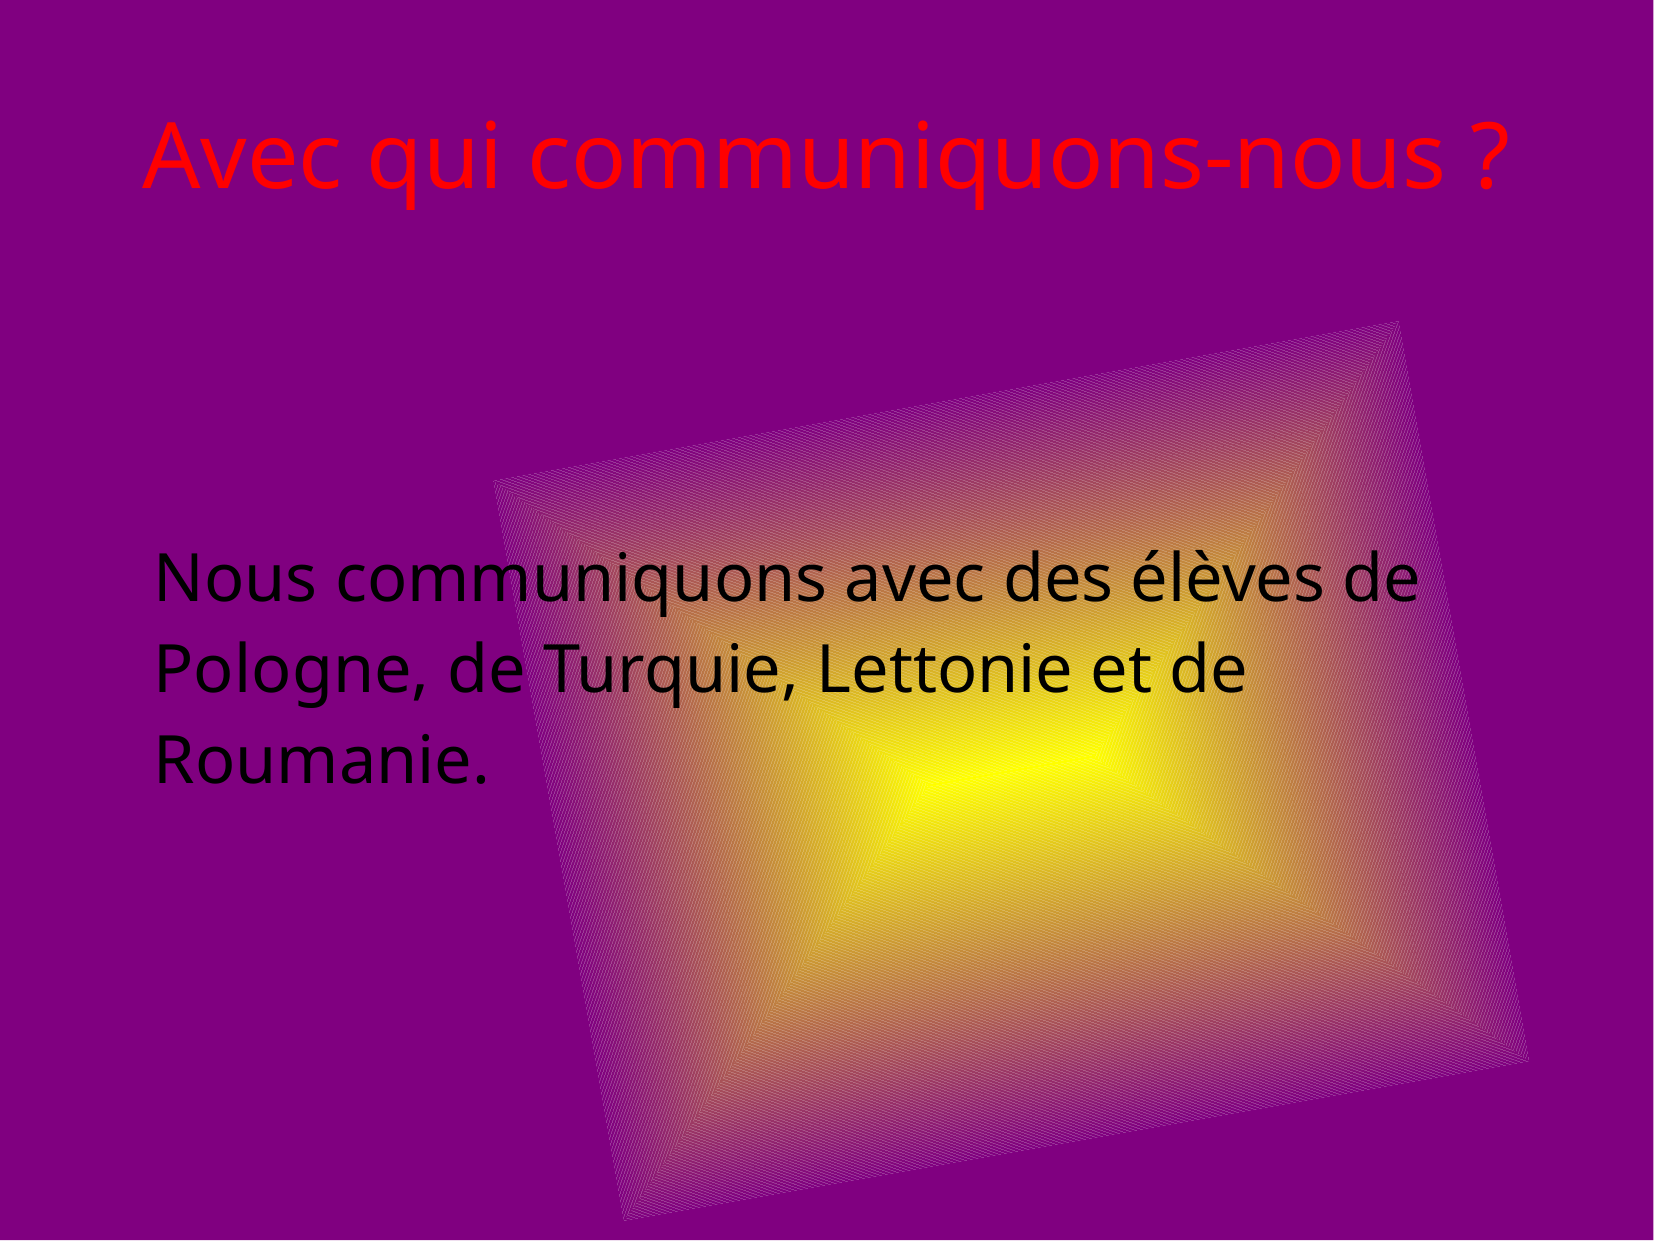

# Avec qui communiquons-nous ?
Nous communiquons avec des élèves de Pologne, de Turquie, Lettonie et de Roumanie.